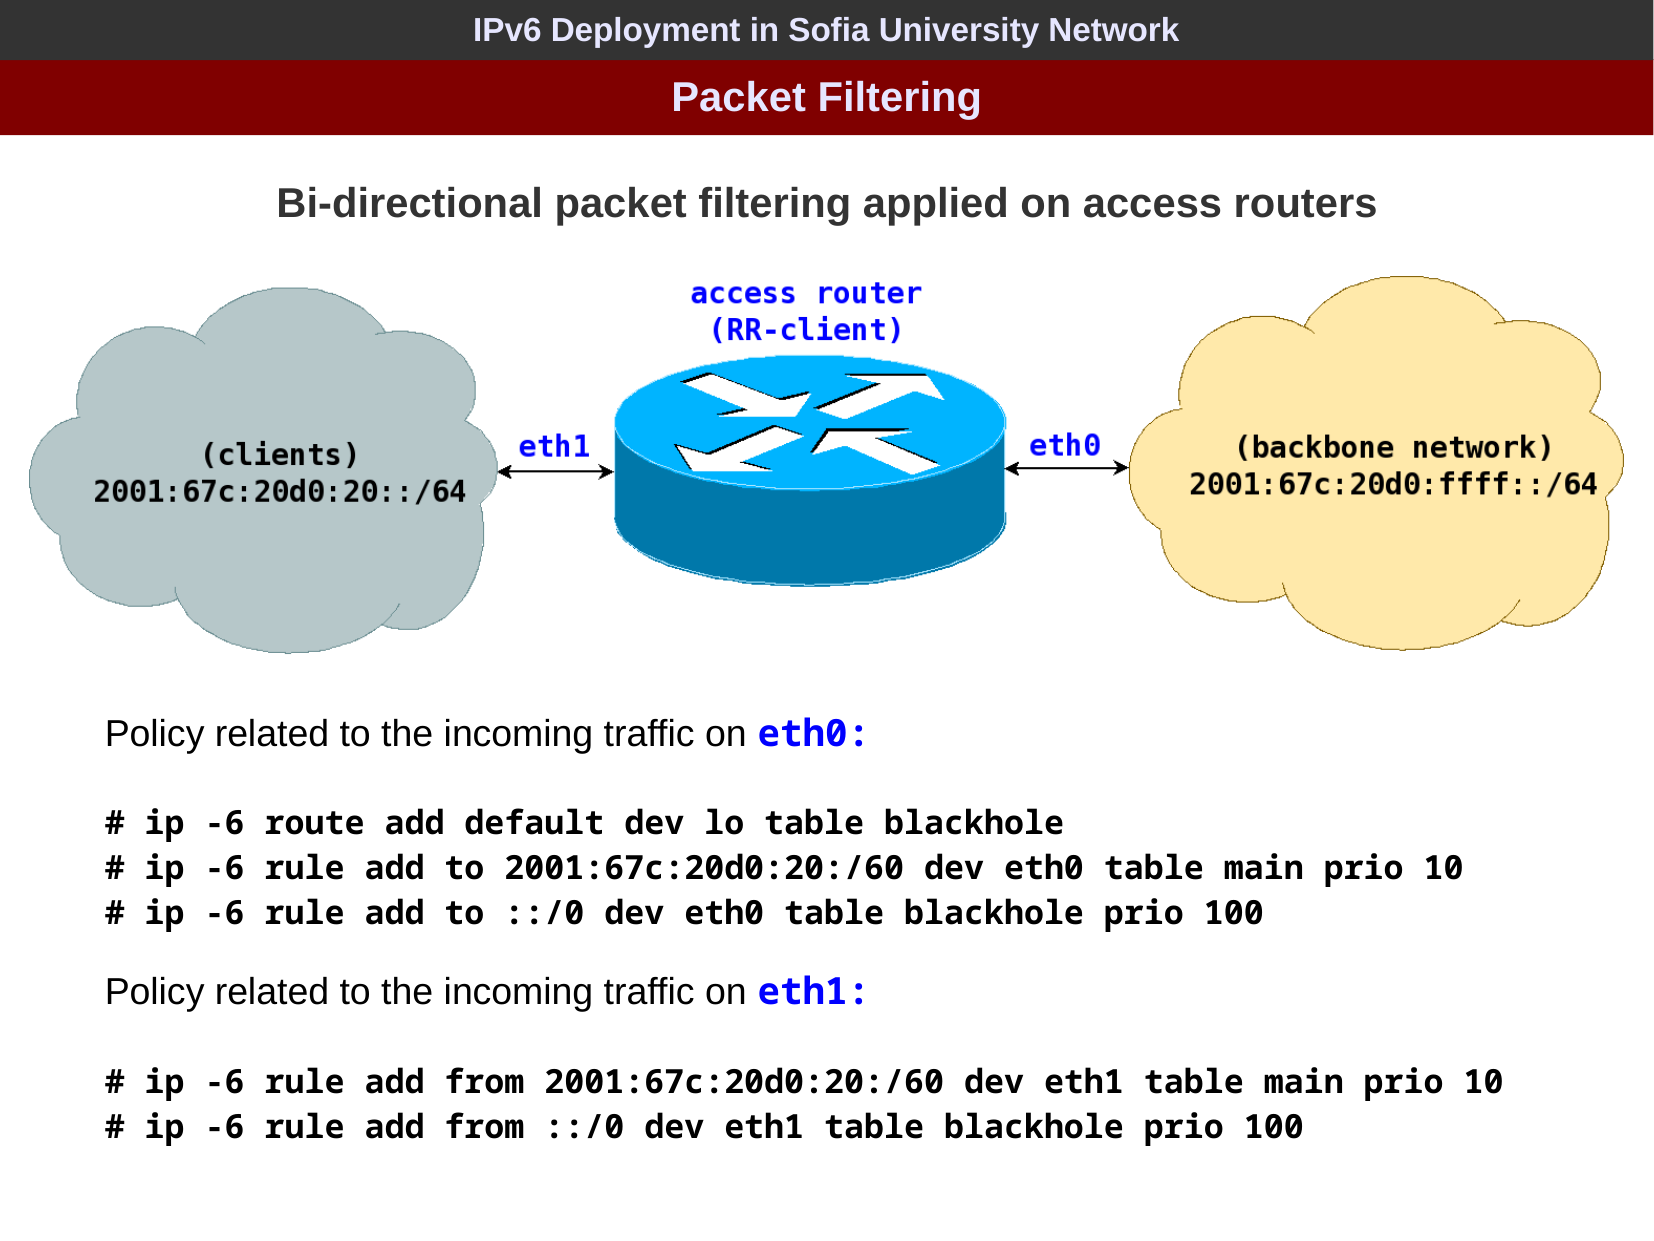

IPv6 Deployment in Sofia University Network
Packet Filtering
Bi-directional packet filtering applied on access routers
Policy related to the incoming traffic on eth0:
# ip -6 route add default dev lo table blackhole
# ip -6 rule add to 2001:67c:20d0:20:/60 dev eth0 table main prio 10
# ip -6 rule add to ::/0 dev eth0 table blackhole prio 100
Policy related to the incoming traffic on eth1:
# ip -6 rule add from 2001:67c:20d0:20:/60 dev eth1 table main prio 10
# ip -6 rule add from ::/0 dev eth1 table blackhole prio 100